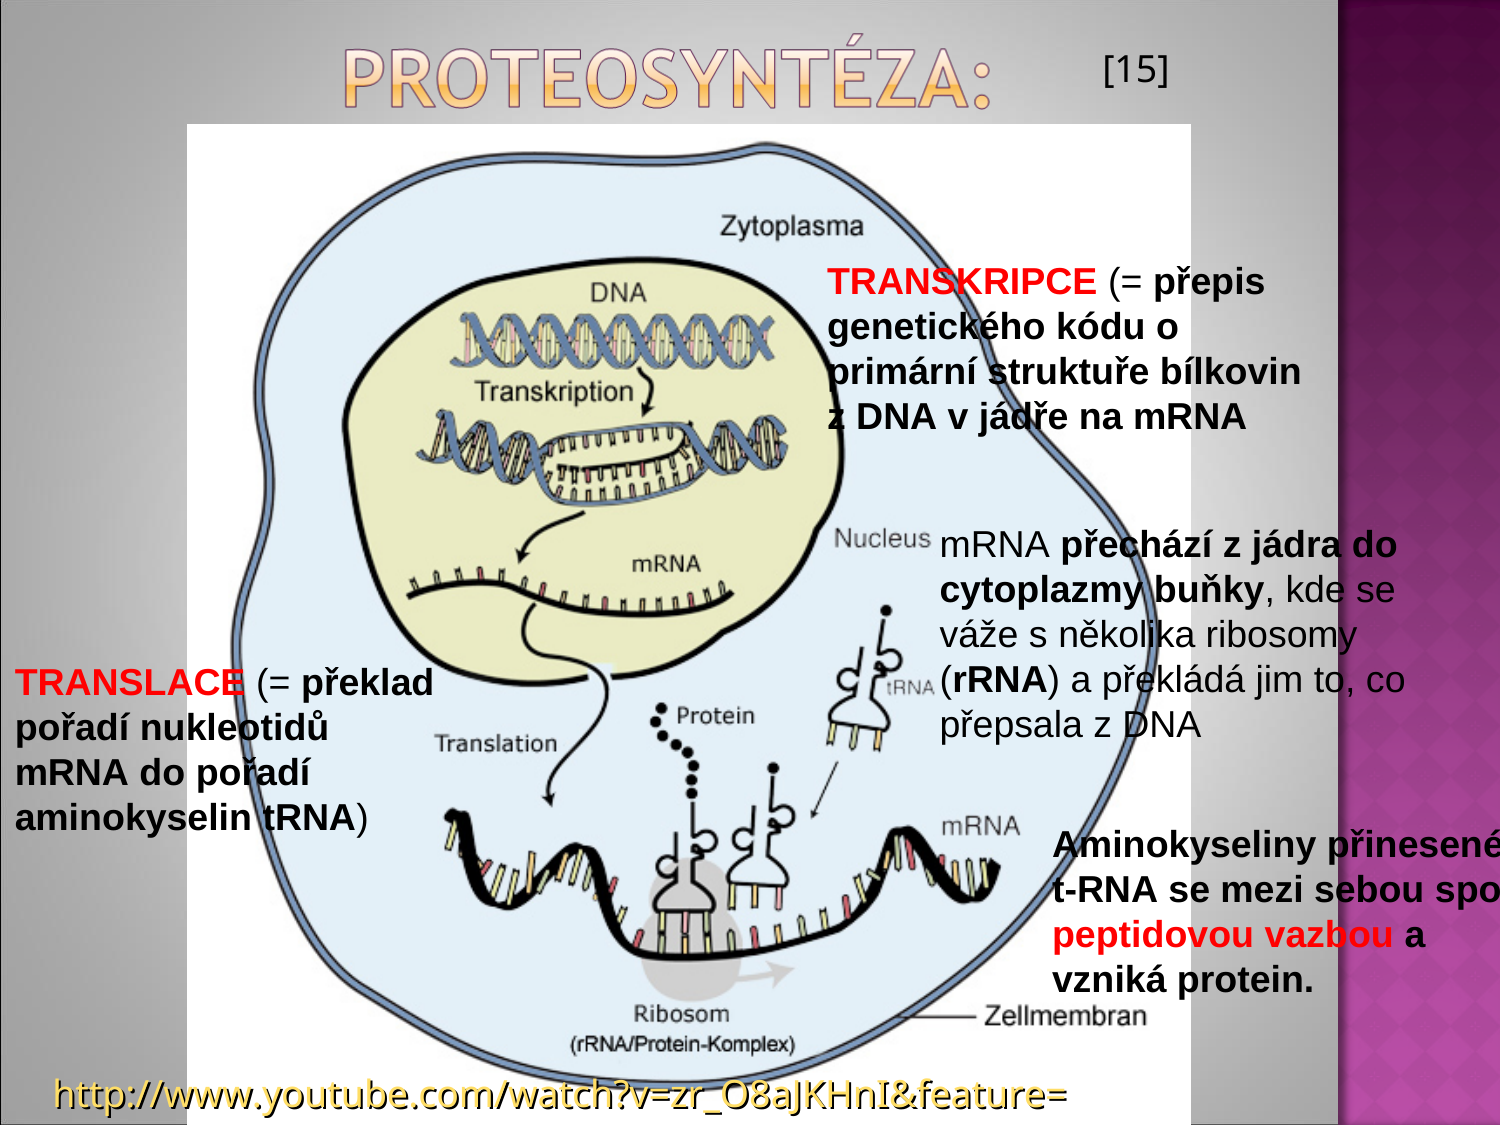

[15]
TRANSKRIPCE (= přepis genetického kódu o primární struktuře bílkovin z DNA v jádře na mRNA
mRNA přechází z jádra do cytoplazmy buňky, kde se váže s několika ribosomy (rRNA) a překládá jim to, co přepsala z DNA
TRANSLACE (= překlad pořadí nukleotidů mRNA do pořadí aminokyselin tRNA)
Aminokyseliny přinesené t-RNA se mezi sebou spojí peptidovou vazbou a vzniká protein.
http://www.youtube.com/watch?v=zr_O8aJKHnI&feature=related